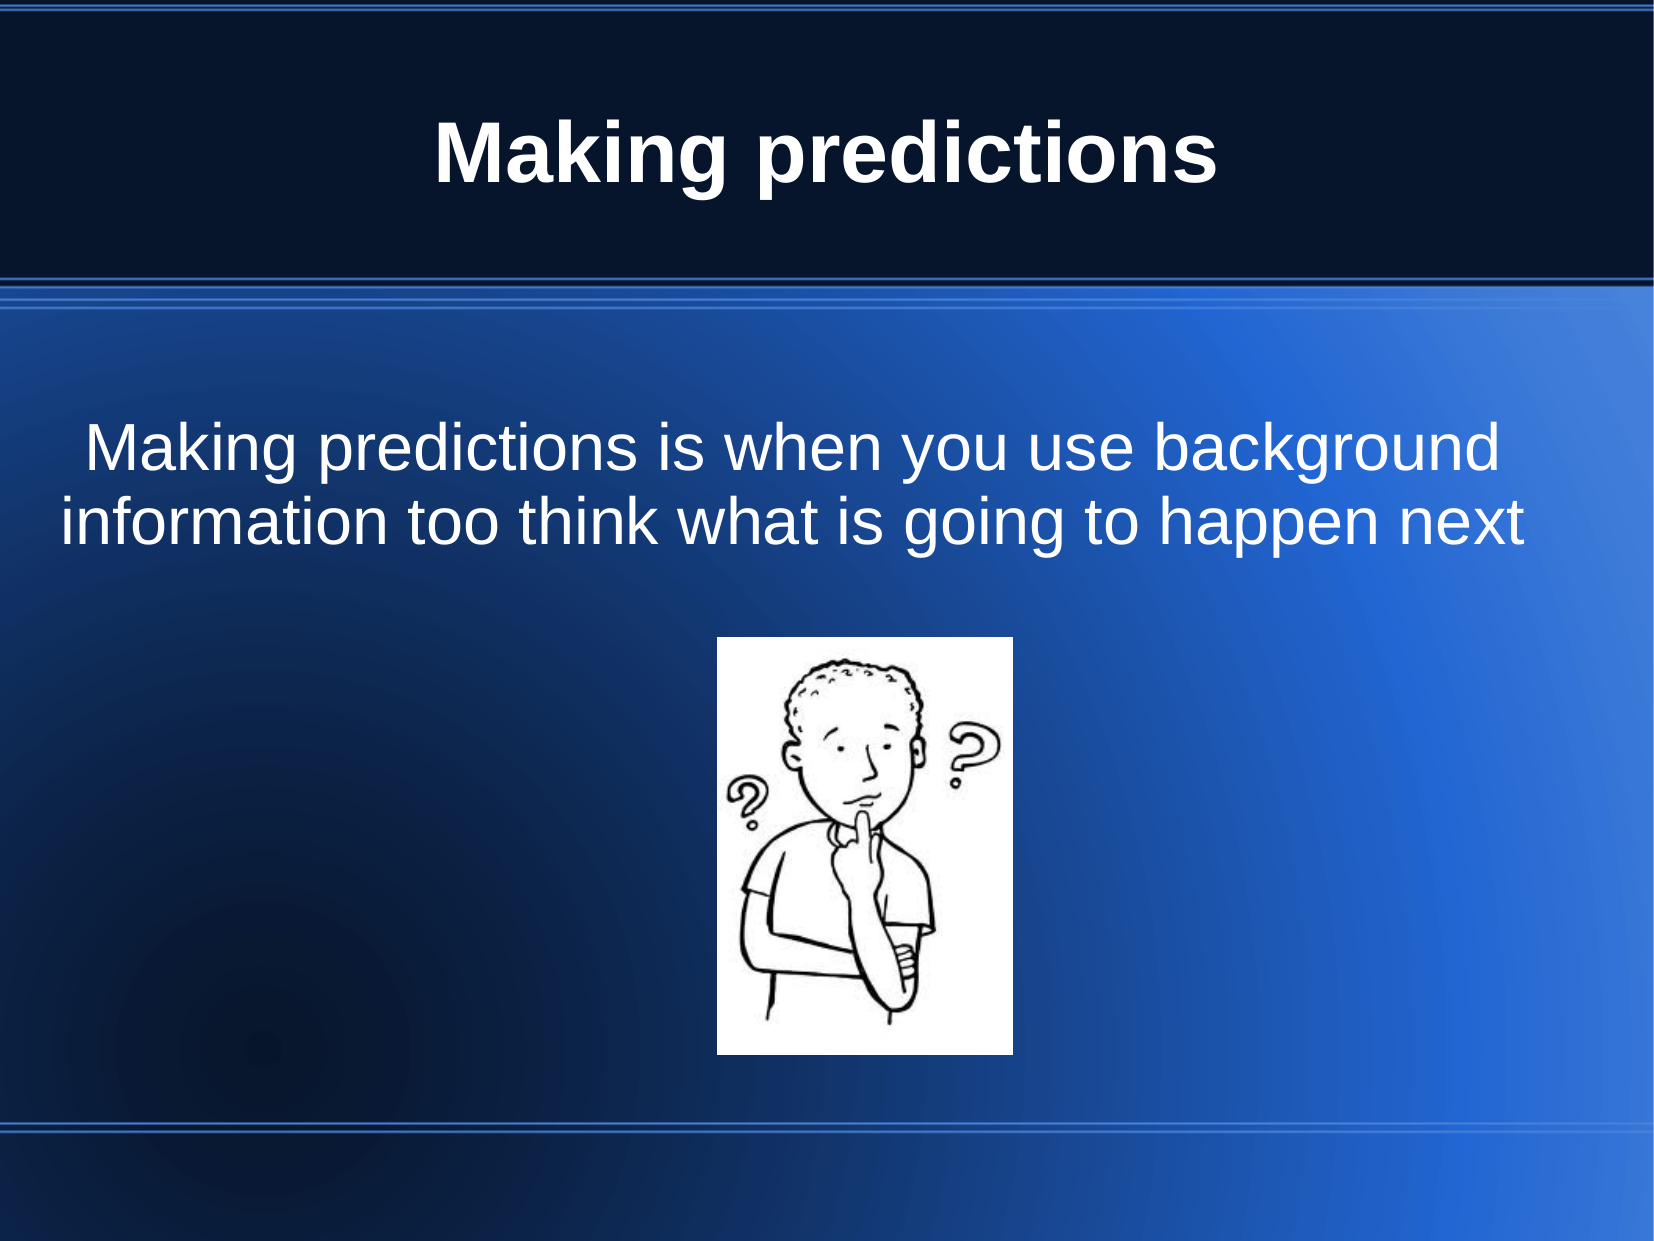

# Making predictions
Making predictions is when you use background information too think what is going to happen next